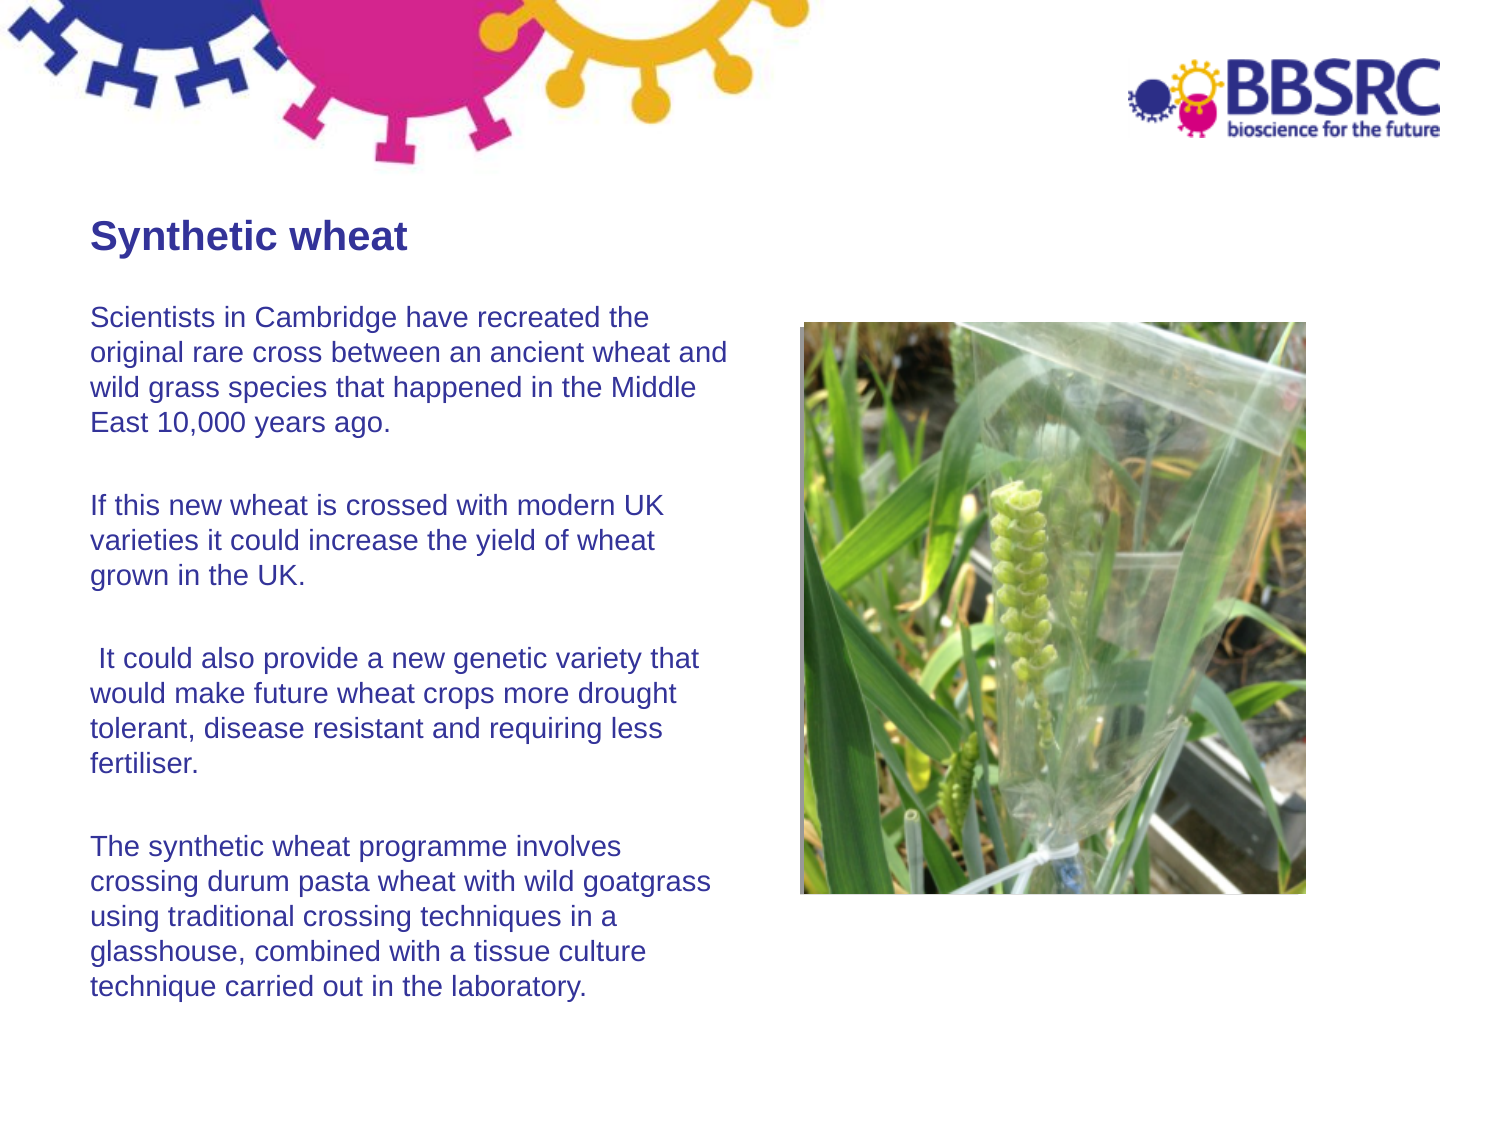

# Synthetic wheat
Scientists in Cambridge have recreated the original rare cross between an ancient wheat and wild grass species that happened in the Middle East 10,000 years ago.
If this new wheat is crossed with modern UK varieties it could increase the yield of wheat grown in the UK.
 It could also provide a new genetic variety that would make future wheat crops more drought tolerant, disease resistant and requiring less fertiliser.
The synthetic wheat programme involves crossing durum pasta wheat with wild goatgrass using traditional crossing techniques in a glasshouse, combined with a tissue culture technique carried out in the laboratory.